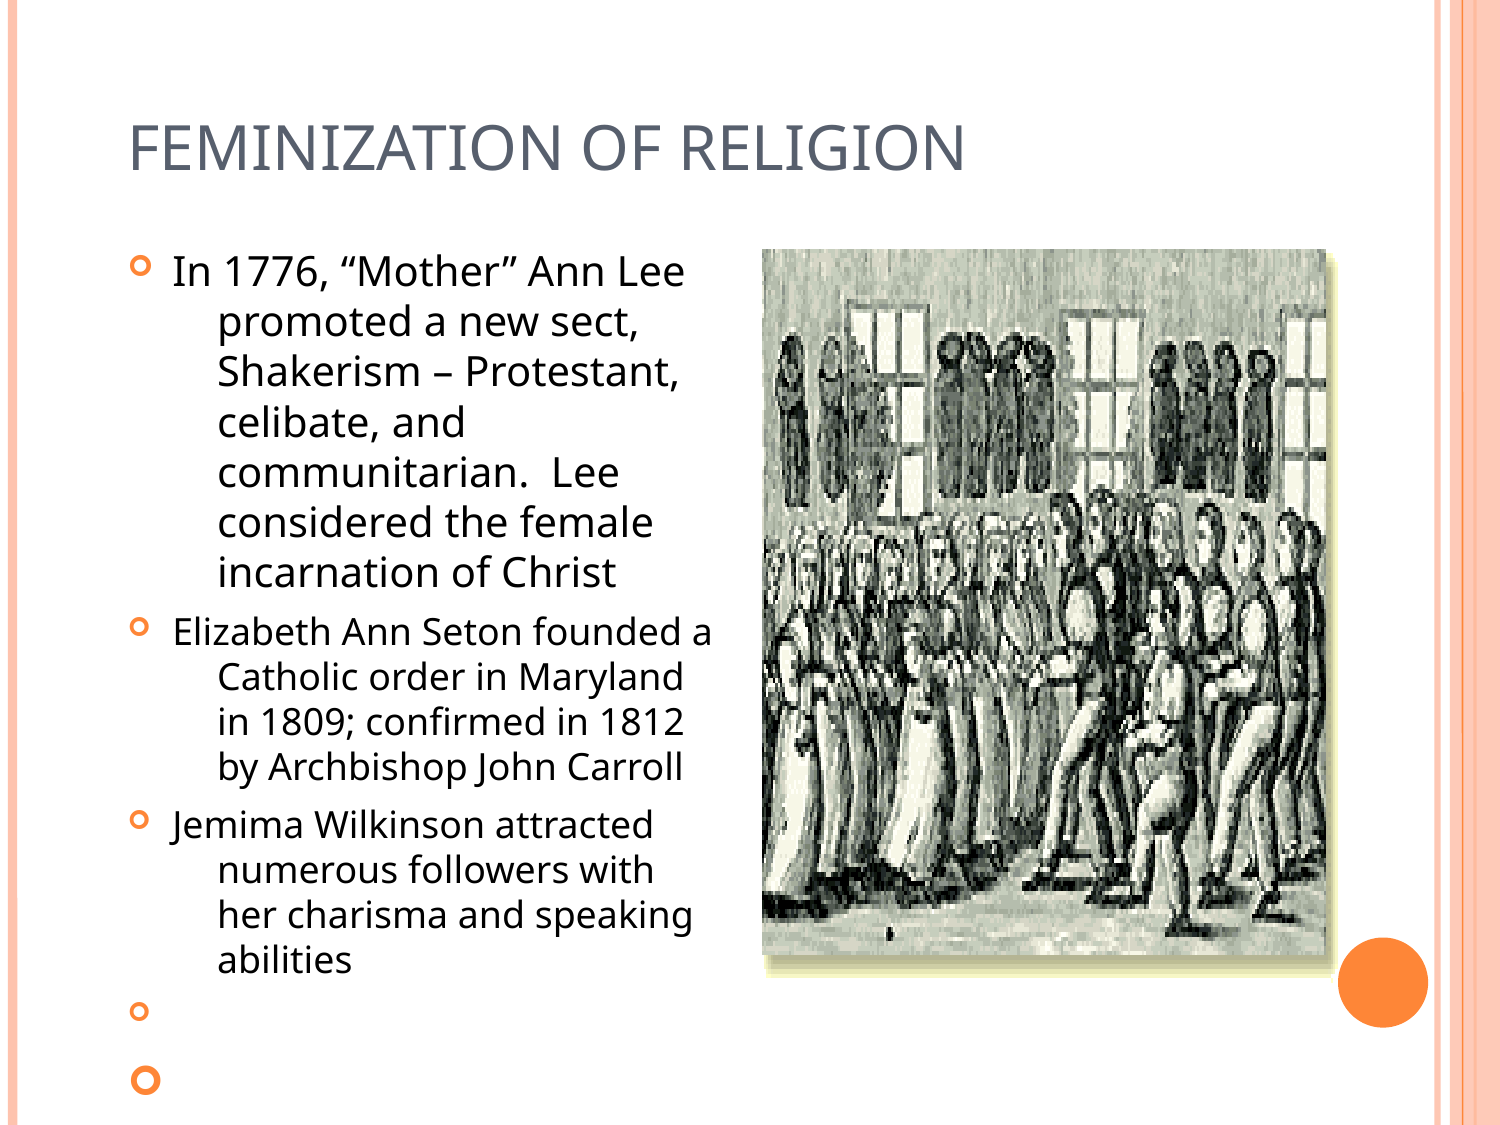

# Feminization of Religion
In 1776, “Mother” Ann Lee promoted a new sect, Shakerism – Protestant, celibate, and communitarian. Lee considered the female incarnation of Christ
Elizabeth Ann Seton founded a Catholic order in Maryland in 1809; confirmed in 1812 by Archbishop John Carroll
Jemima Wilkinson attracted numerous followers with her charisma and speaking abilities